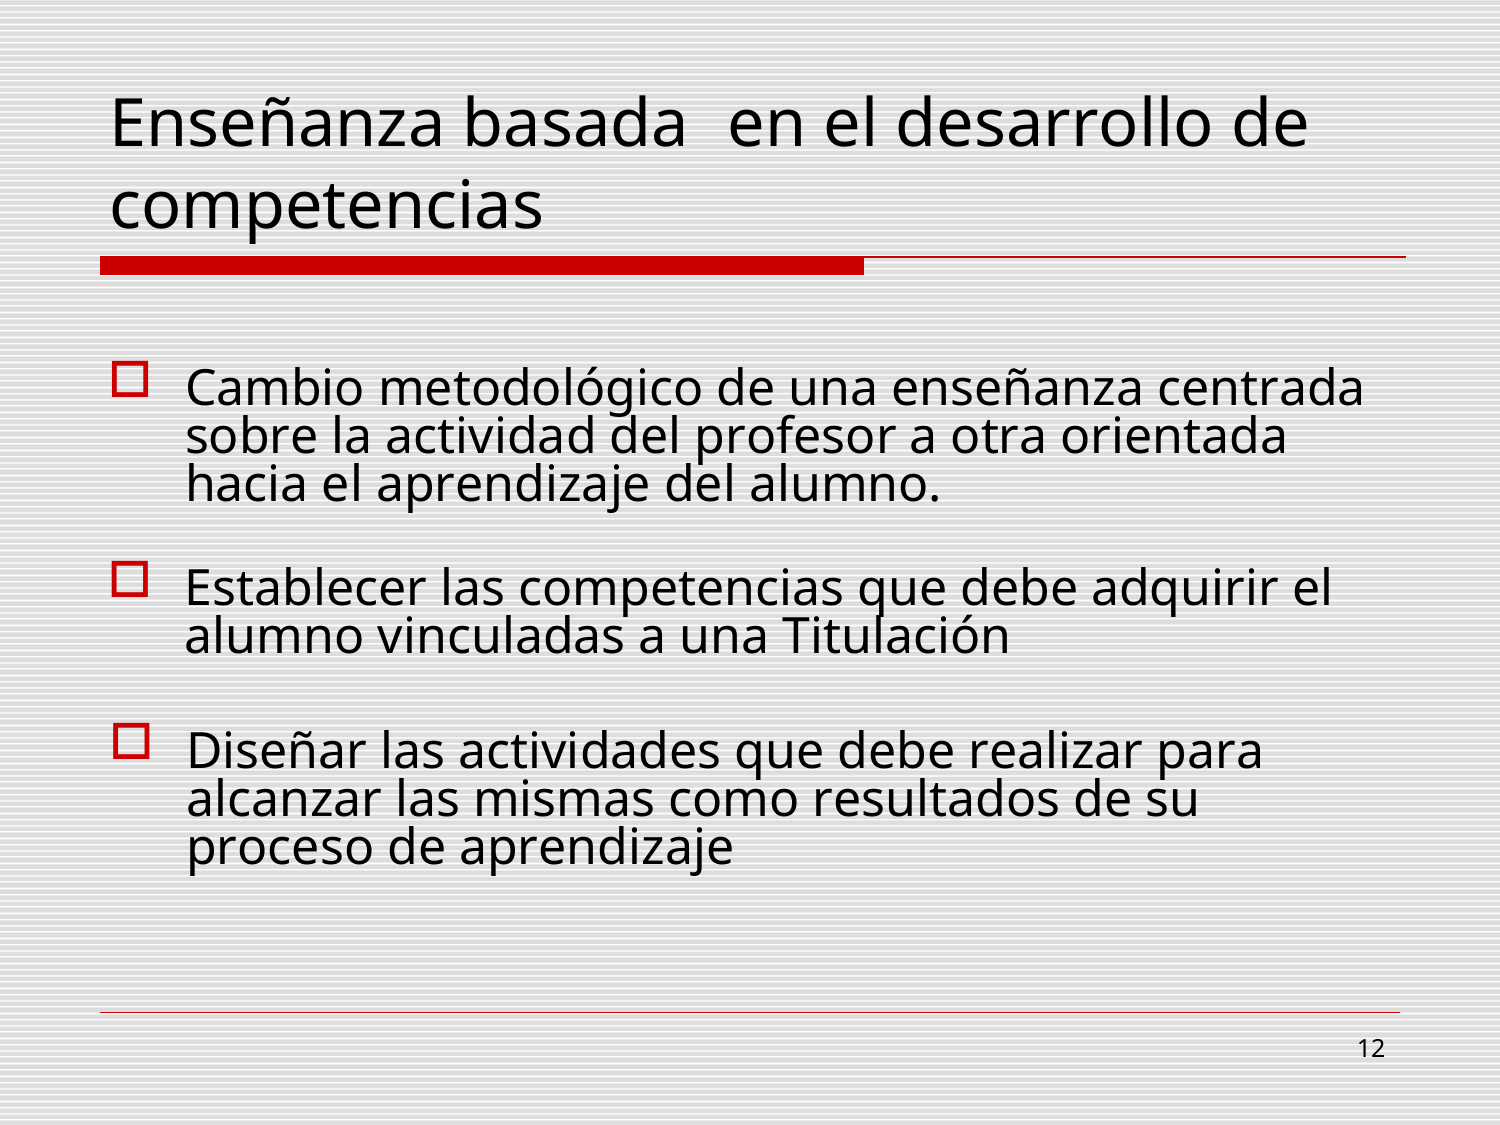

# Enseñanza basada en el desarrollo de competencias
Cambio metodológico de una enseñanza centrada sobre la actividad del profesor a otra orientada hacia el aprendizaje del alumno.
Establecer las competencias que debe adquirir el alumno vinculadas a una Titulación
Diseñar las actividades que debe realizar para alcanzar las mismas como resultados de su proceso de aprendizaje